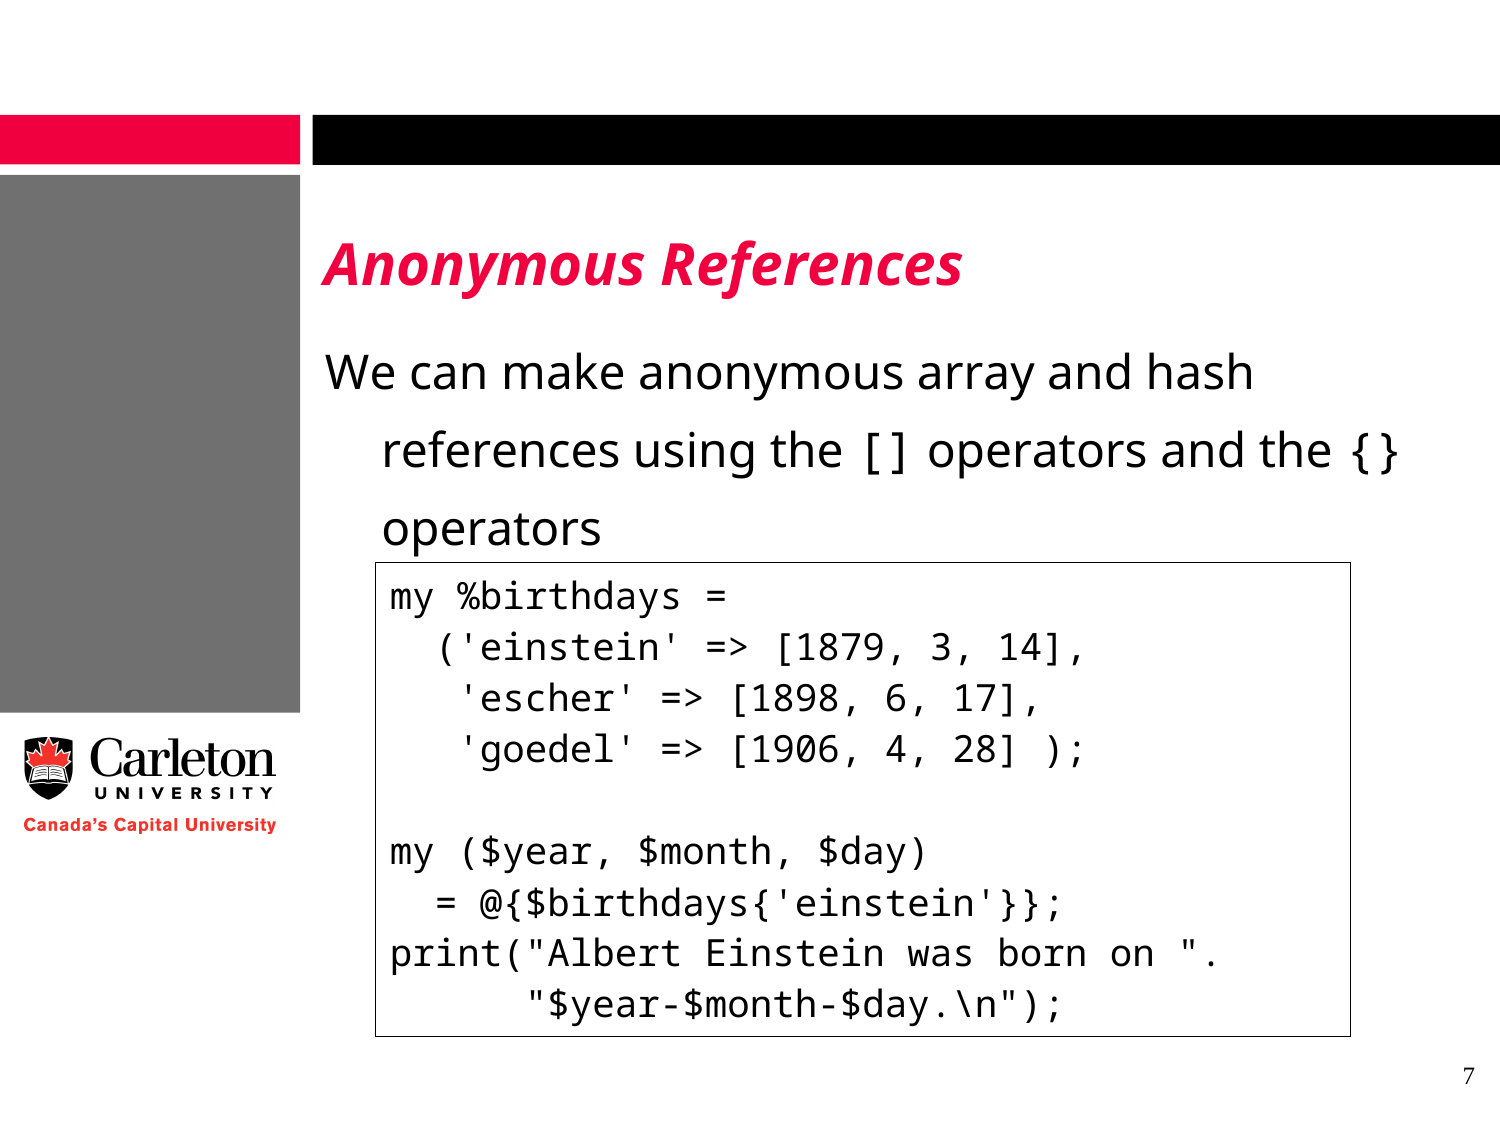

# Anonymous References
We can make anonymous array and hash references using the [] operators and the {} operators
my %birthdays =
 ('einstein' => [1879, 3, 14],
 'escher' => [1898, 6, 17],
 'goedel' => [1906, 4, 28] );
my ($year, $month, $day)
 = @{$birthdays{'einstein'}};
print("Albert Einstein was born on ".
 "$year-$month-$day.\n");
7